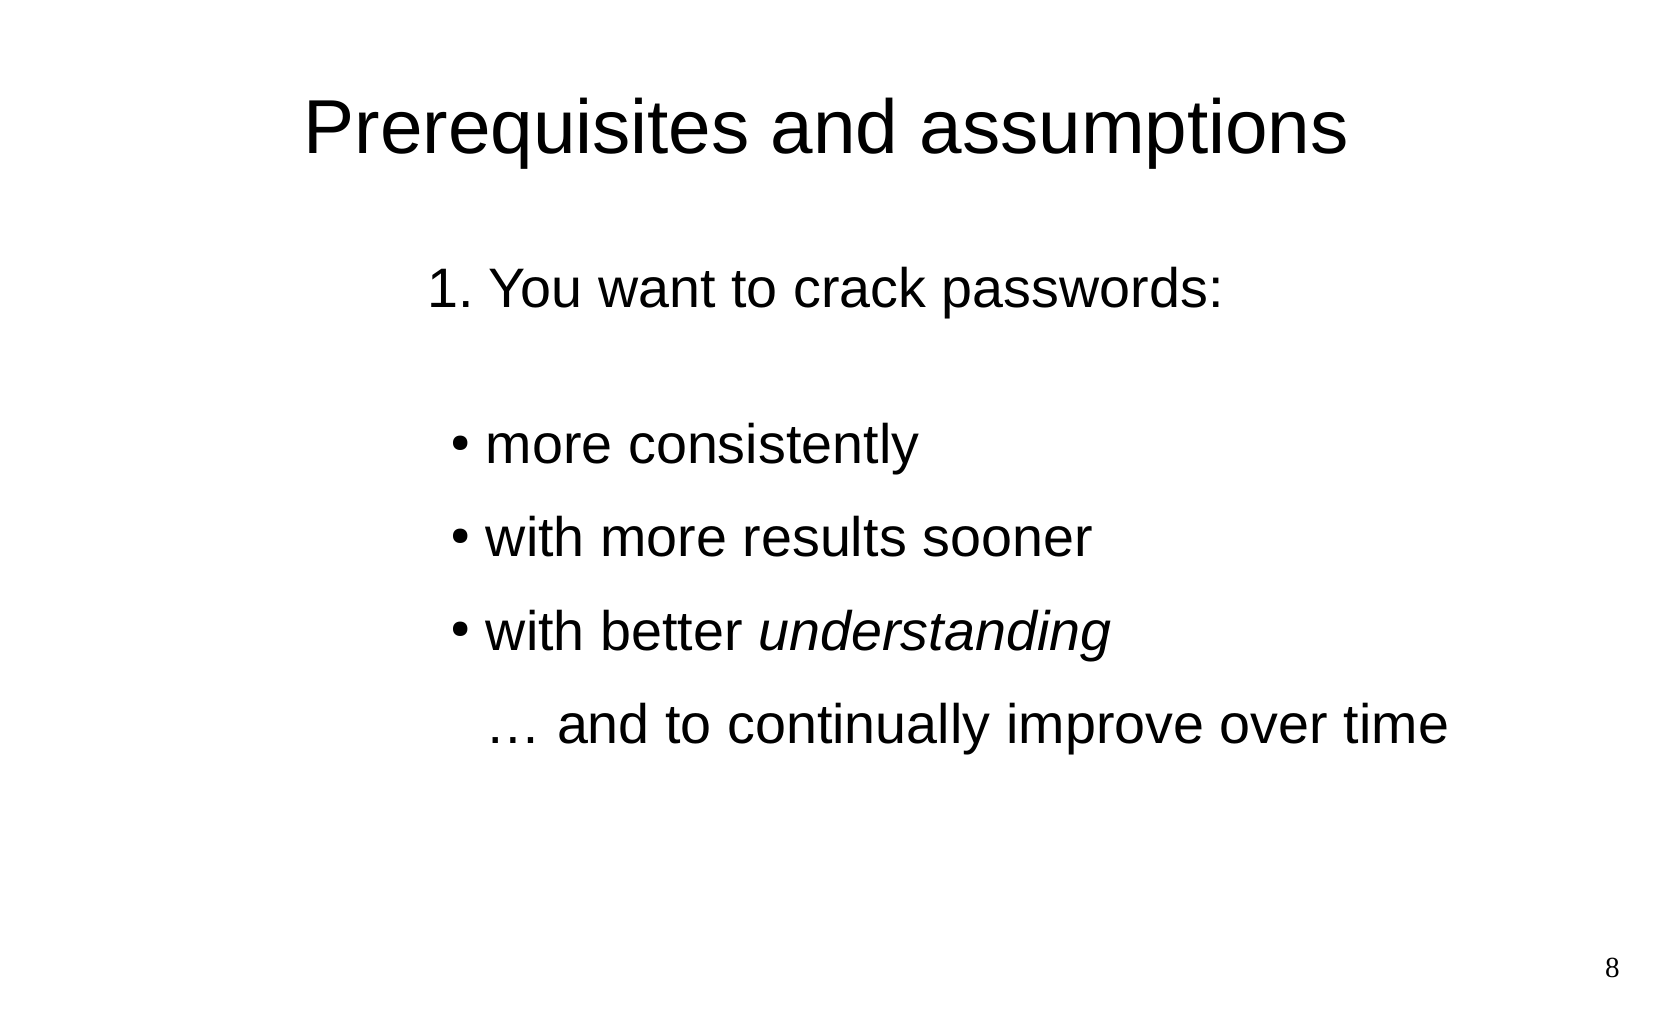

# Prerequisites and assumptions
1. You want to crack passwords:
more consistently
with more results sooner
with better understanding
… and to continually improve over time